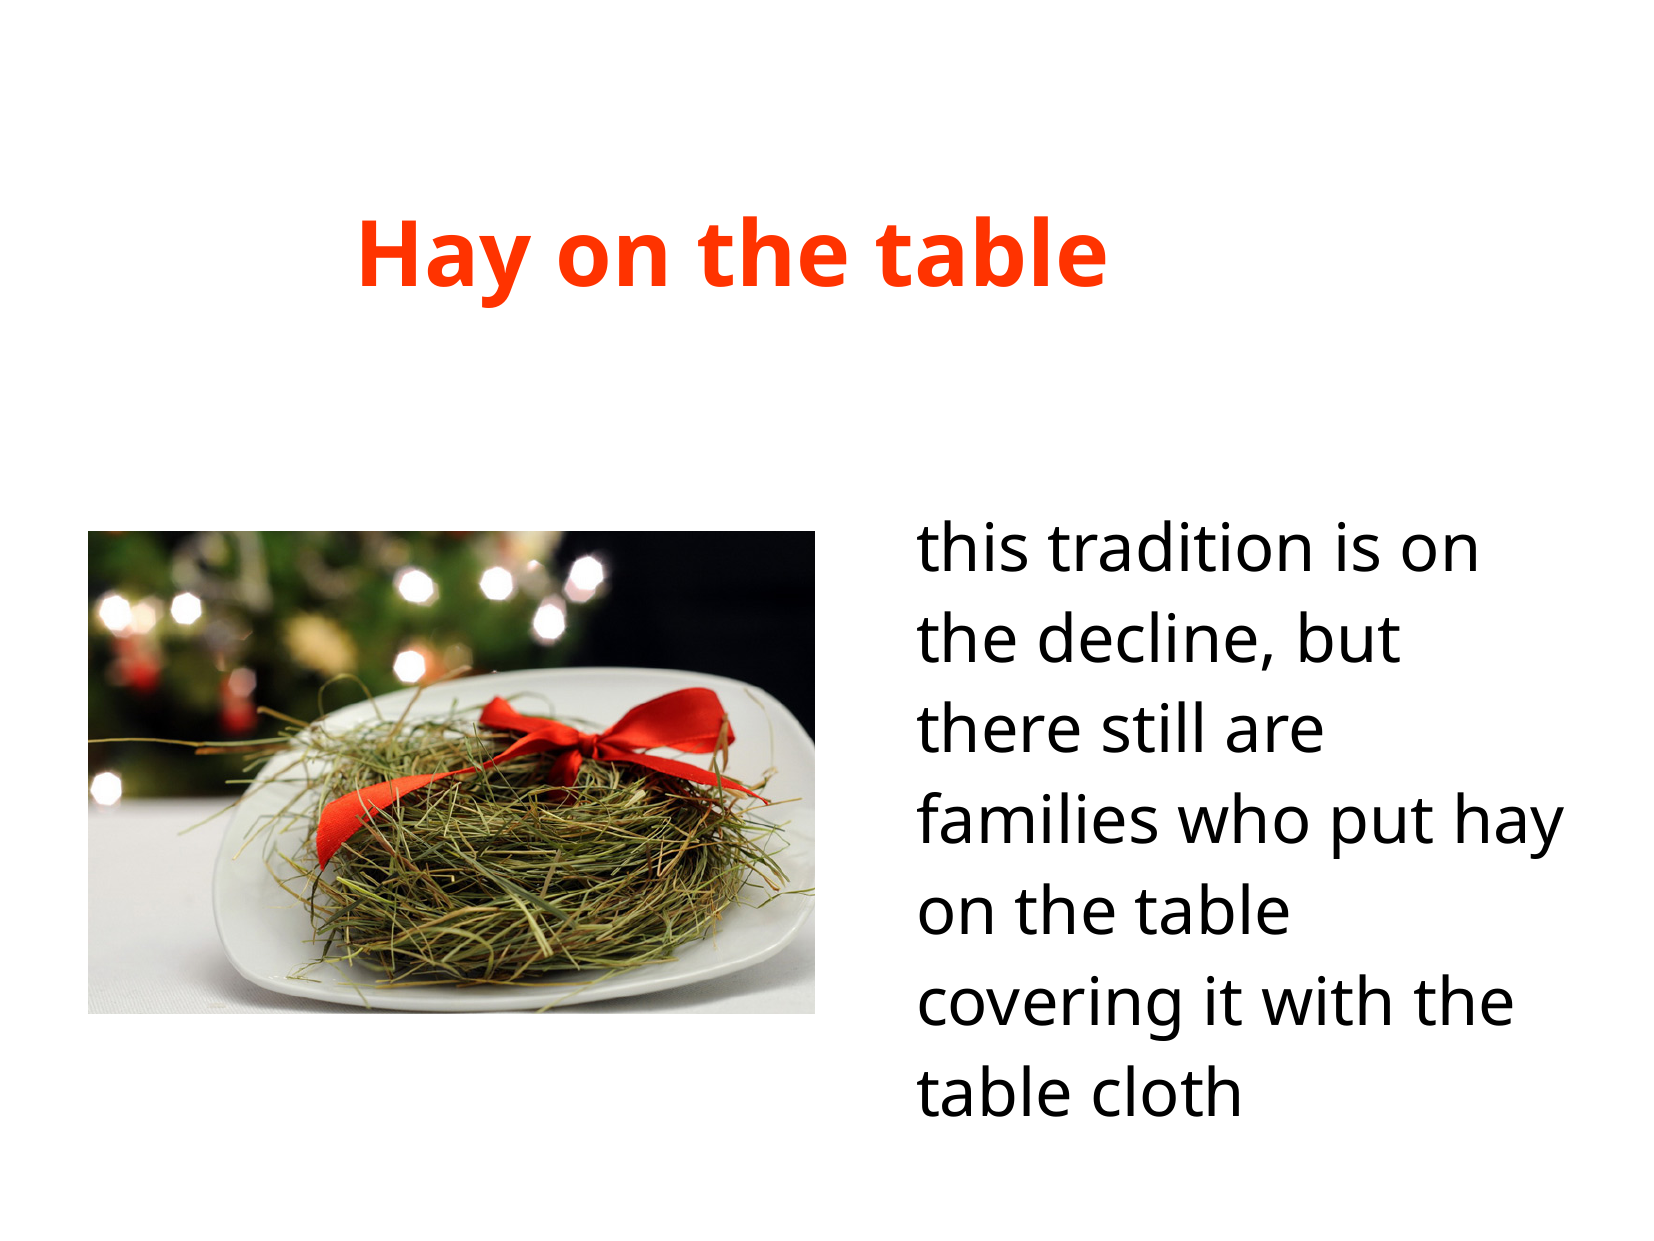

# Hay on the table
this tradition is on the decline, but there still are families who put hay on the table covering it with the table cloth